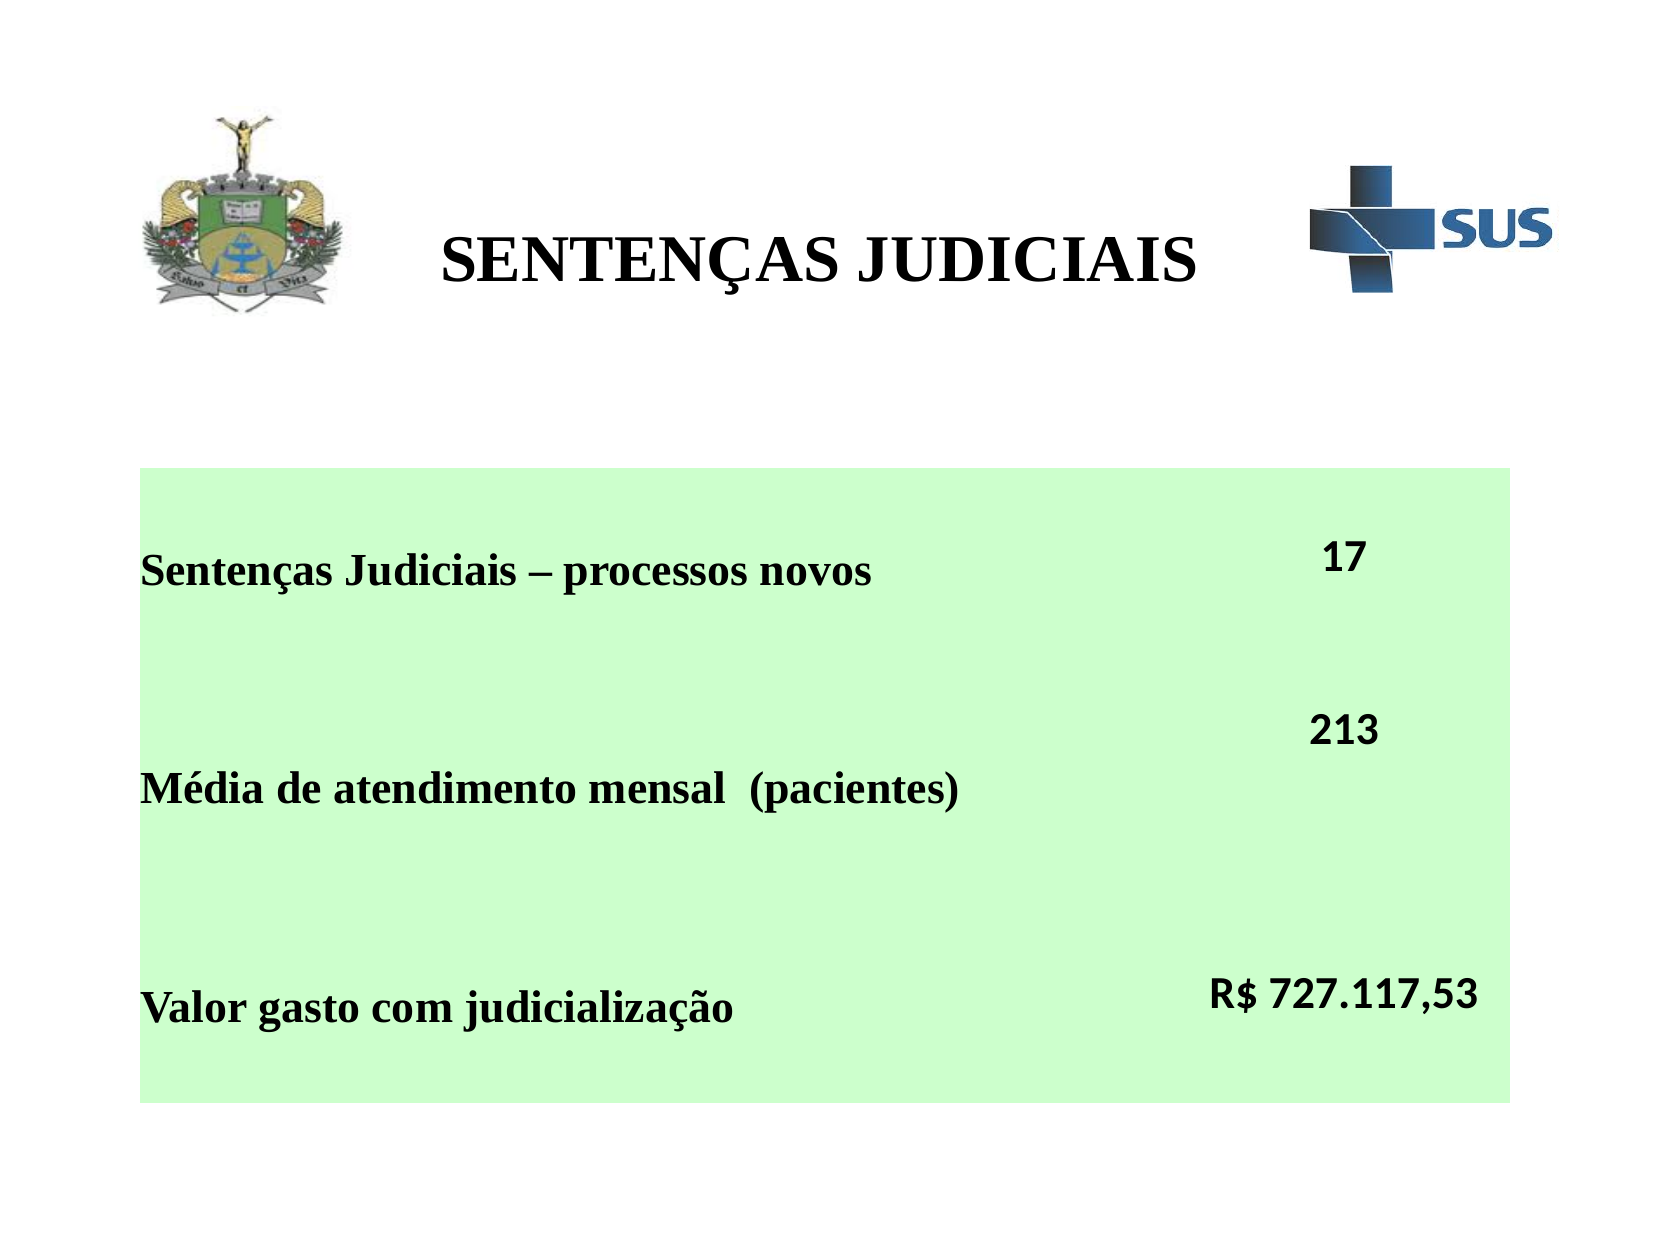

SENTENÇAS JUDICIAIS
| Sentenças Judiciais – processos novos | 17 |
| --- | --- |
| Média de atendimento mensal (pacientes) | 213 |
| Valor gasto com judicialização | R$ 727.117,53 |